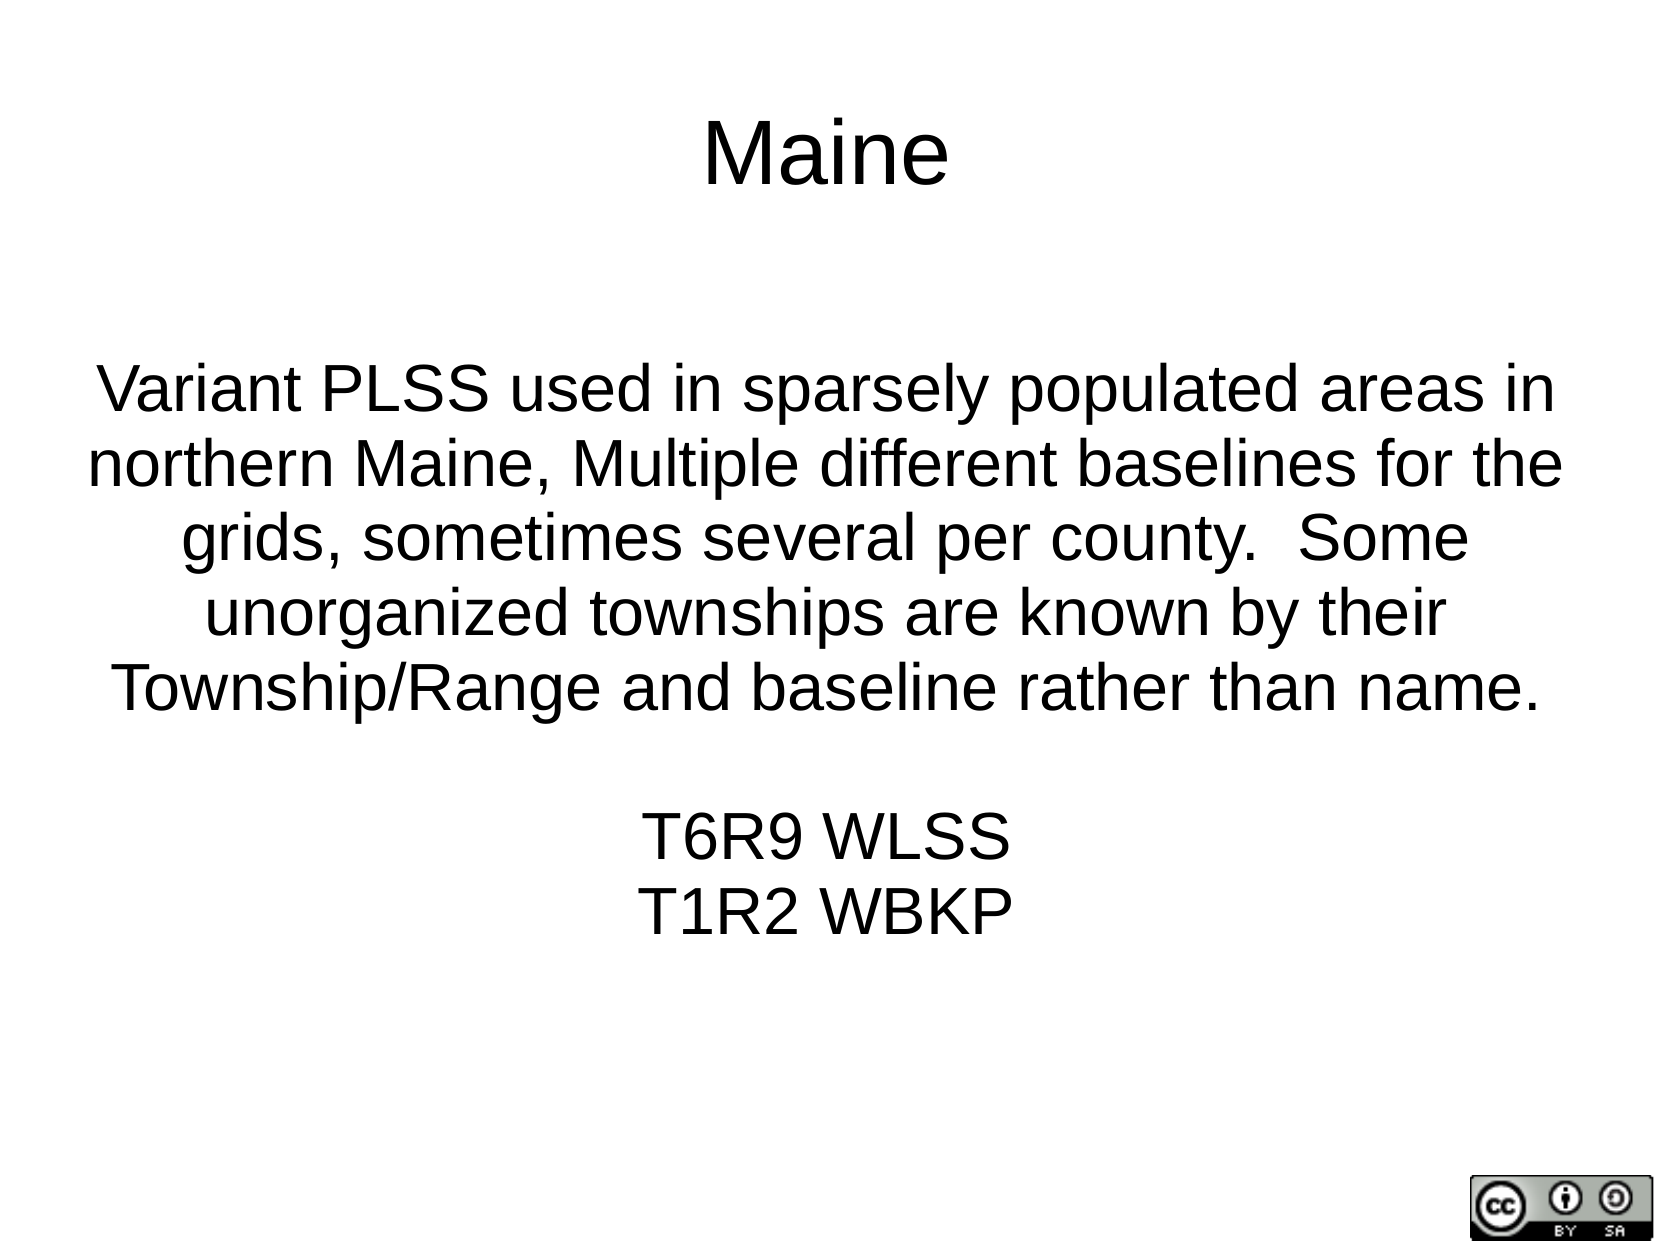

# Maine
Variant PLSS used in sparsely populated areas in northern Maine, Multiple different baselines for the grids, sometimes several per county. Some unorganized townships are known by their Township/Range and baseline rather than name.
T6R9 WLSS
T1R2 WBKP